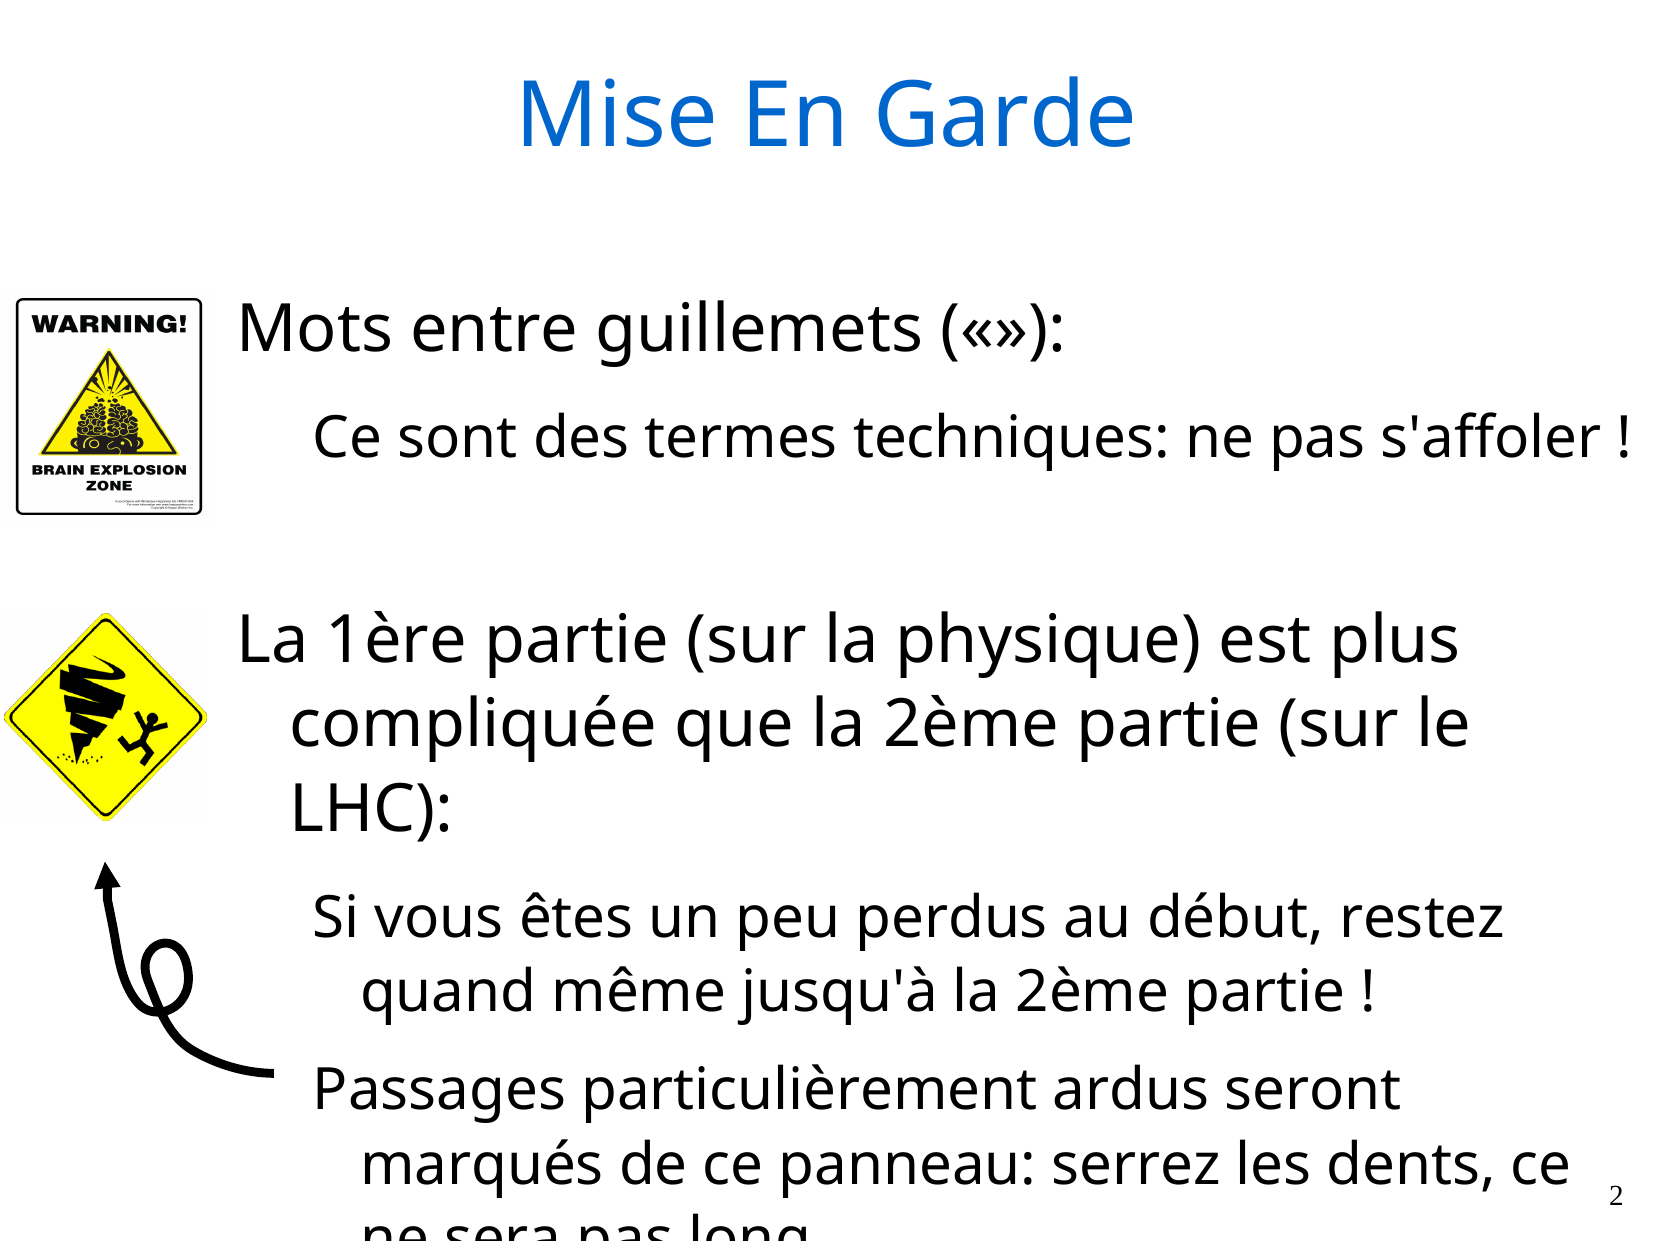

# Mise En Garde
Mots entre guillemets («»):
Ce sont des termes techniques: ne pas s'affoler !
La 1ère partie (sur la physique) est plus compliquée que la 2ème partie (sur le LHC):
Si vous êtes un peu perdus au début, restez quand même jusqu'à la 2ème partie !
Passages particulièrement ardus seront marqués de ce panneau: serrez les dents, ce ne sera pas long
2